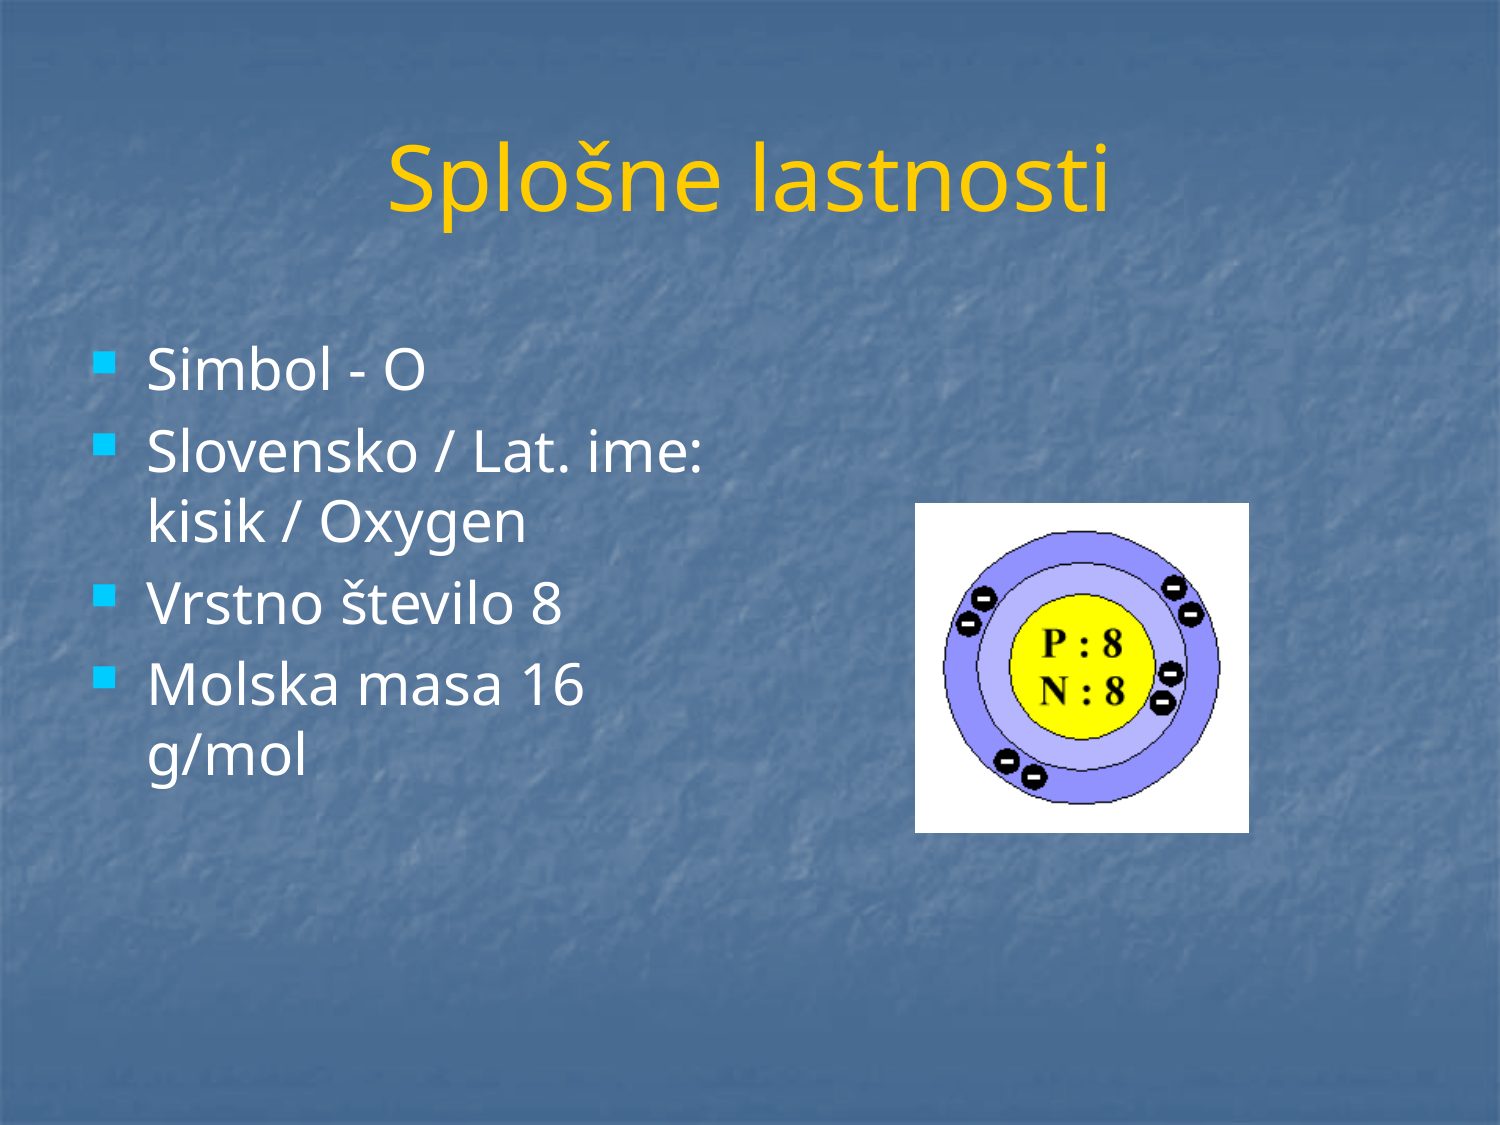

# Splošne lastnosti
Simbol - O
Slovensko / Lat. ime: kisik / Oxygen
Vrstno število 8
Molska masa 16 g/mol